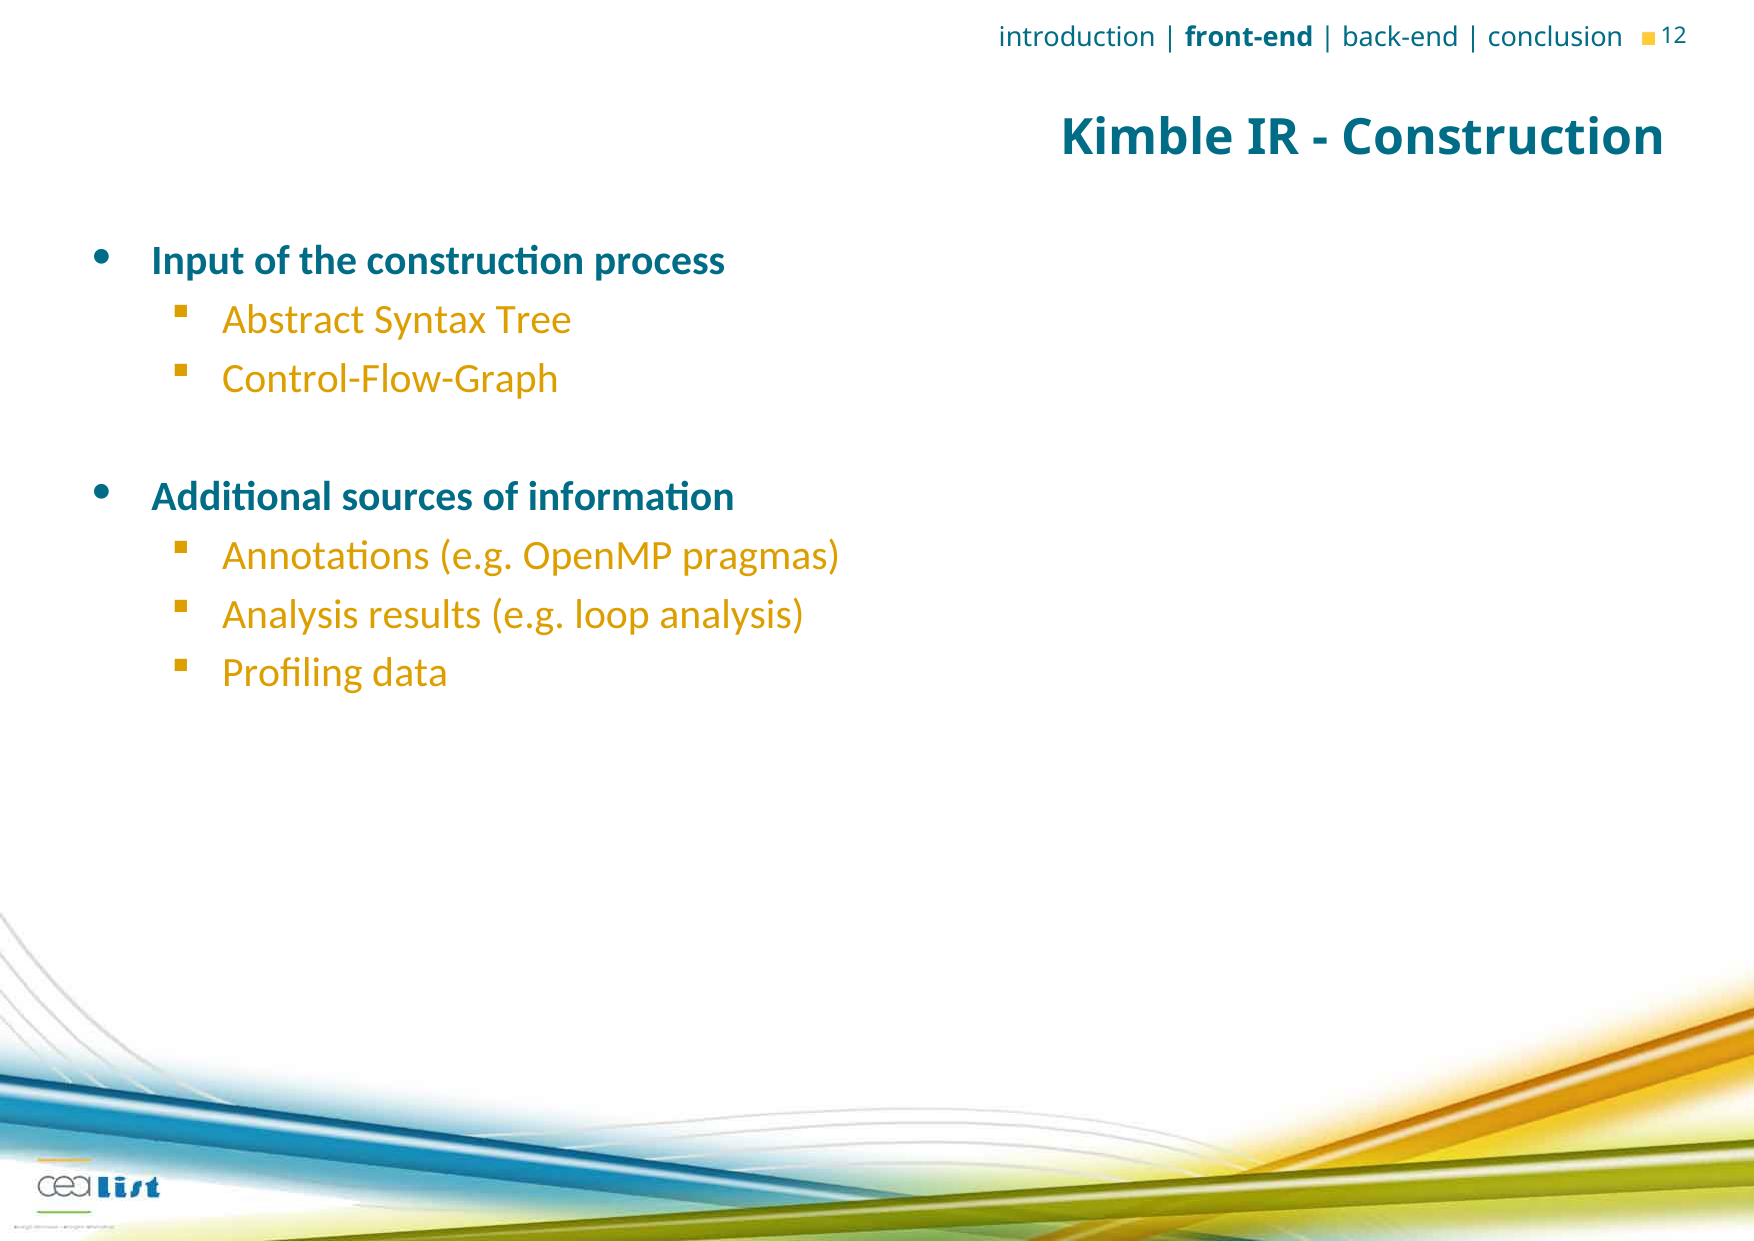

introduction | front-end | back-end | conclusion
# Kimble IR - Construction
Input of the construction process
Abstract Syntax Tree
Control-Flow-Graph
Additional sources of information
Annotations (e.g. OpenMP pragmas)
Analysis results (e.g. loop analysis)
Profiling data